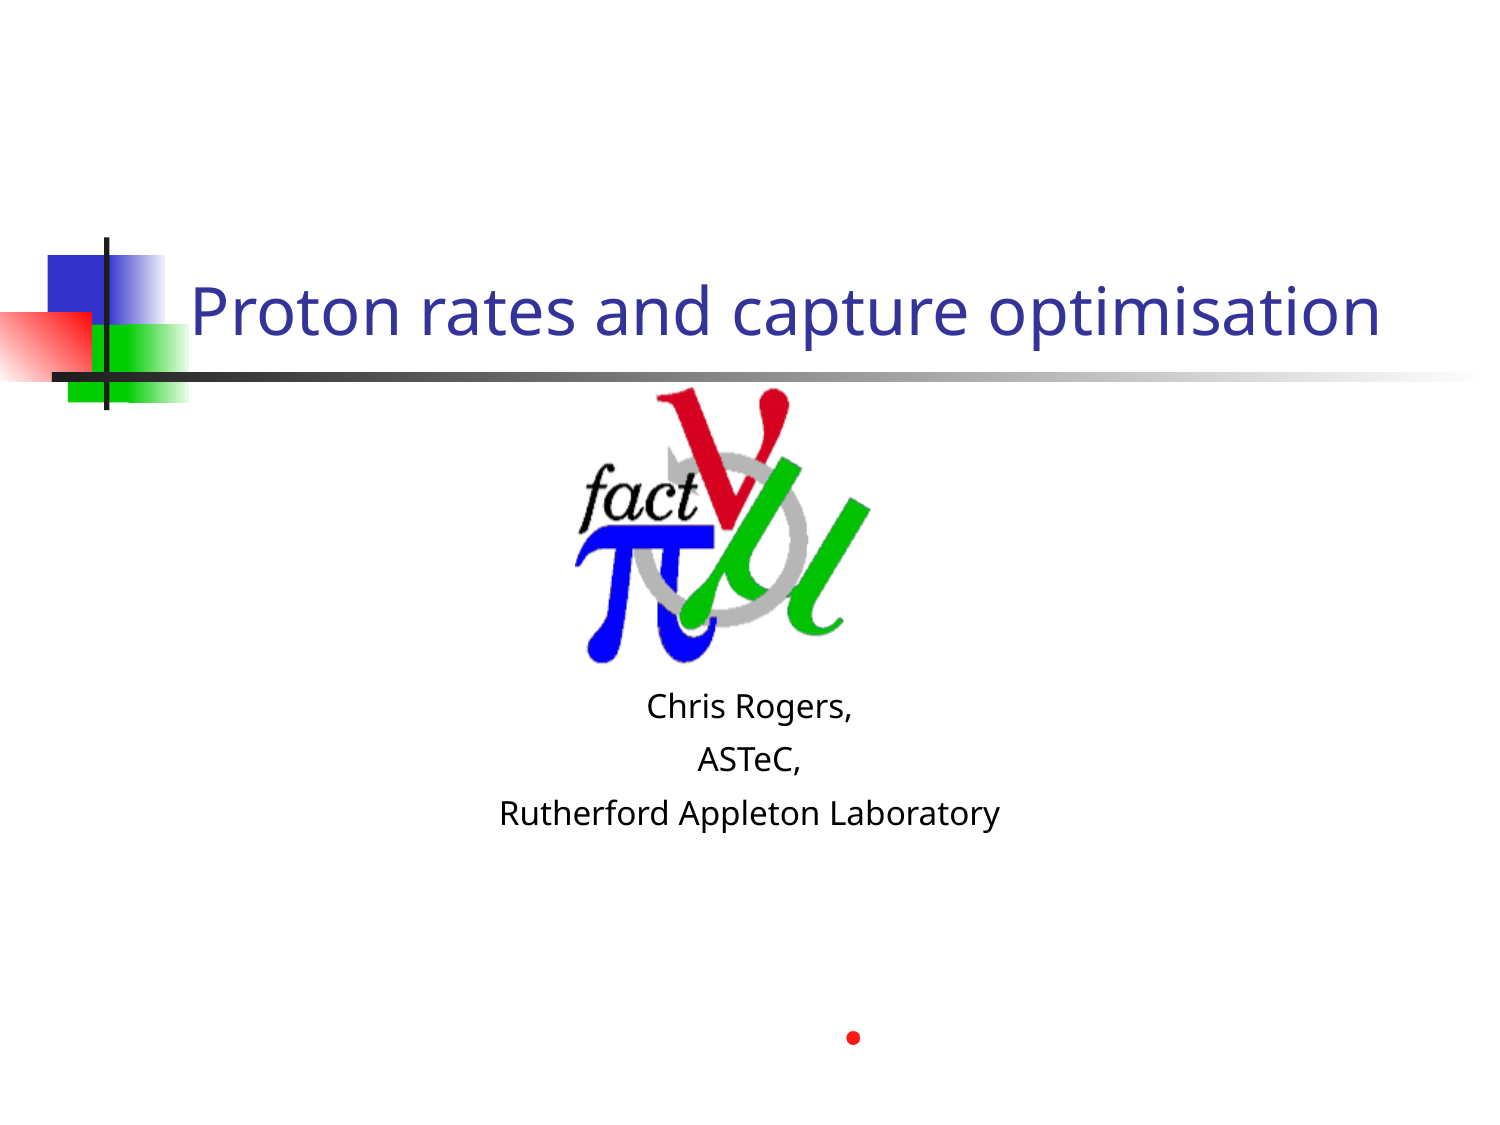

# Proton rates and capture optimisation
Chris Rogers,
ASTeC,
Rutherford Appleton Laboratory